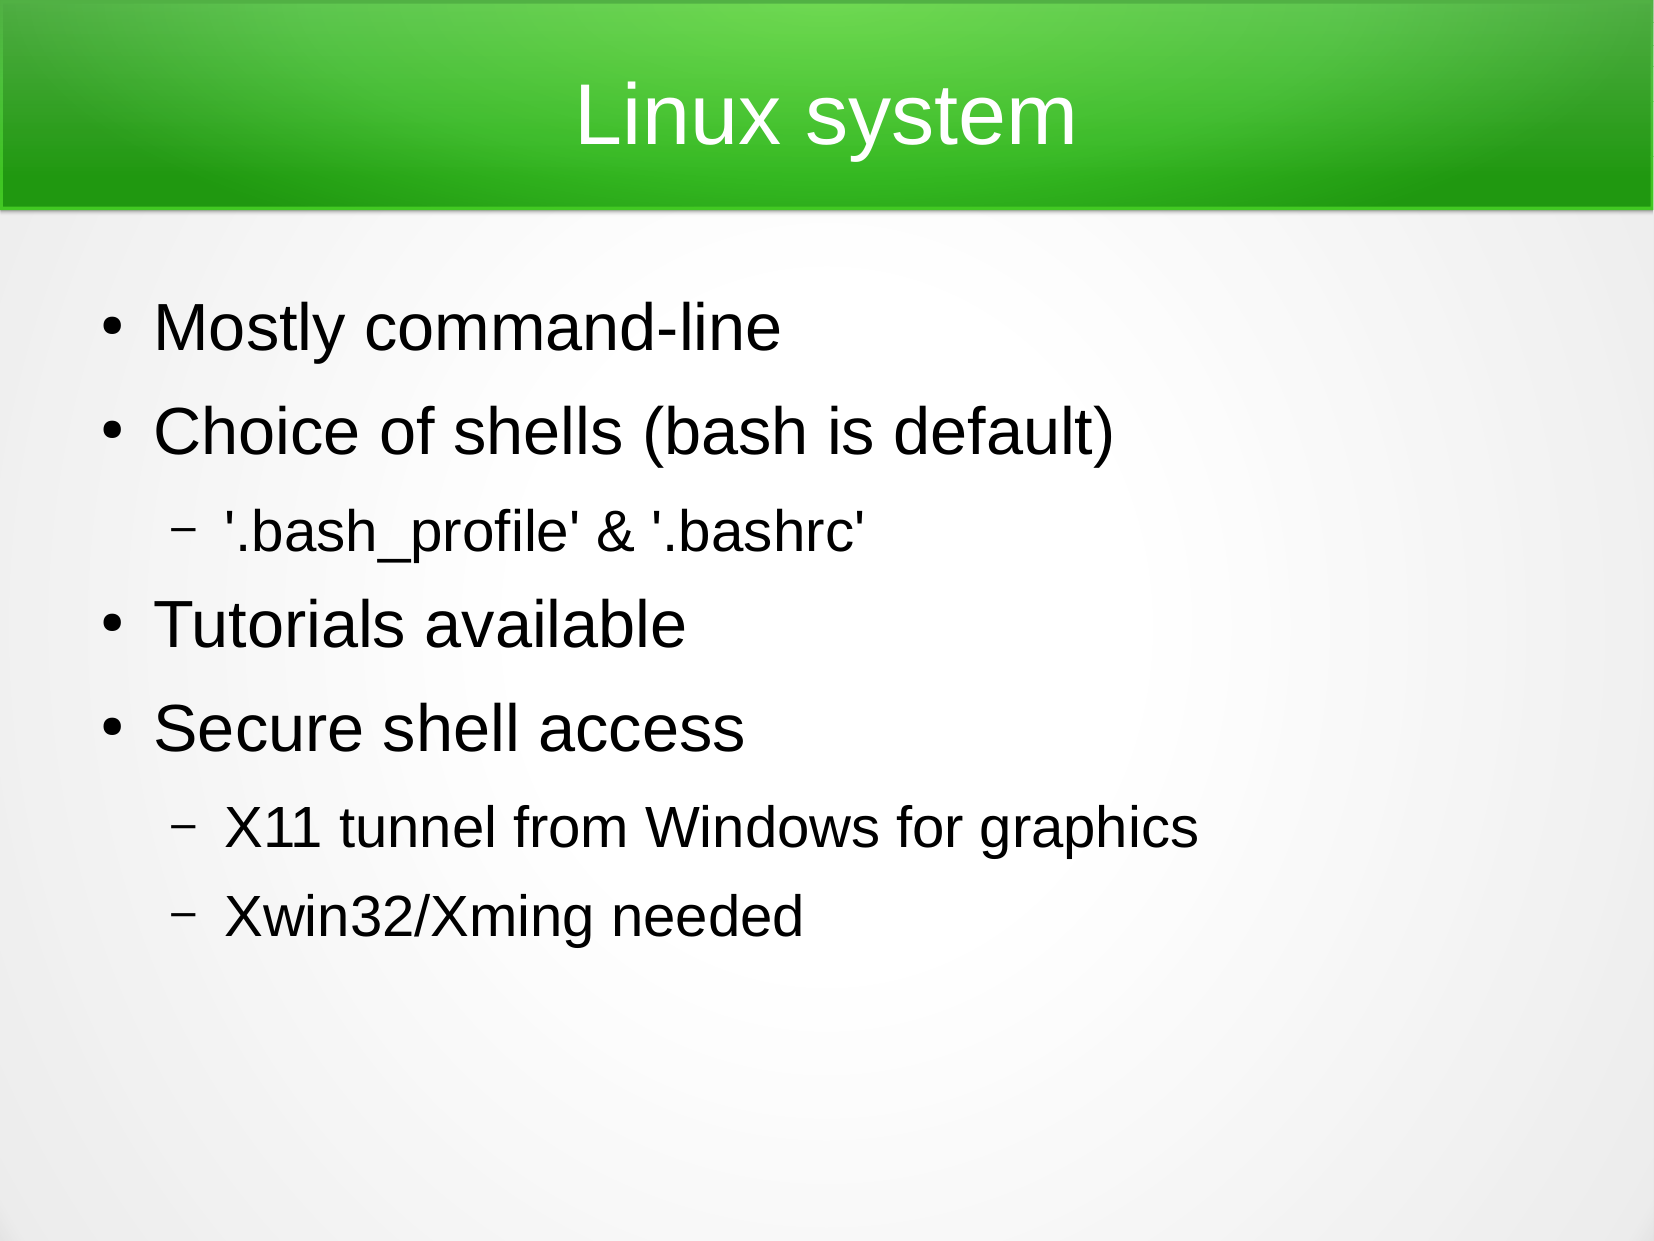

# Linux system
Mostly command-line
Choice of shells (bash is default)
'.bash_profile' & '.bashrc'
Tutorials available
Secure shell access
X11 tunnel from Windows for graphics
Xwin32/Xming needed